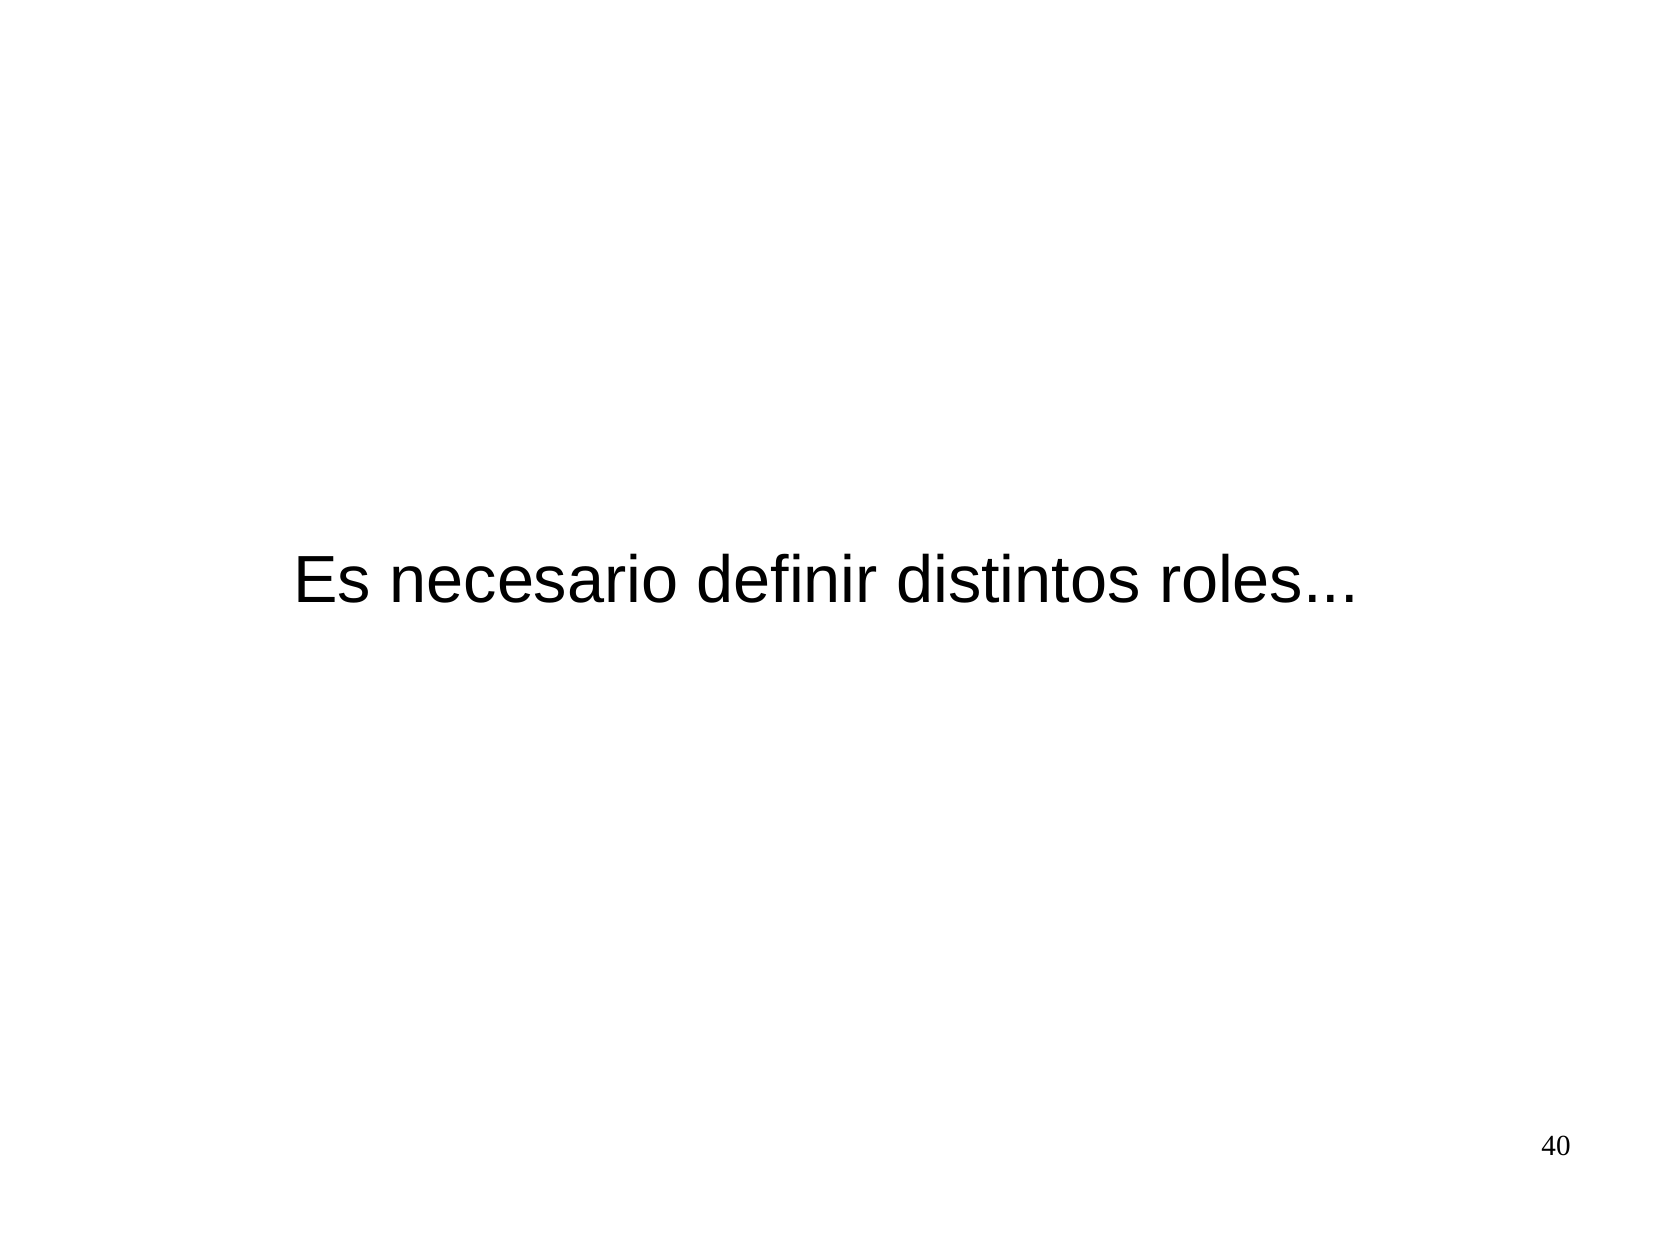

# Es necesario definir distintos roles...
40